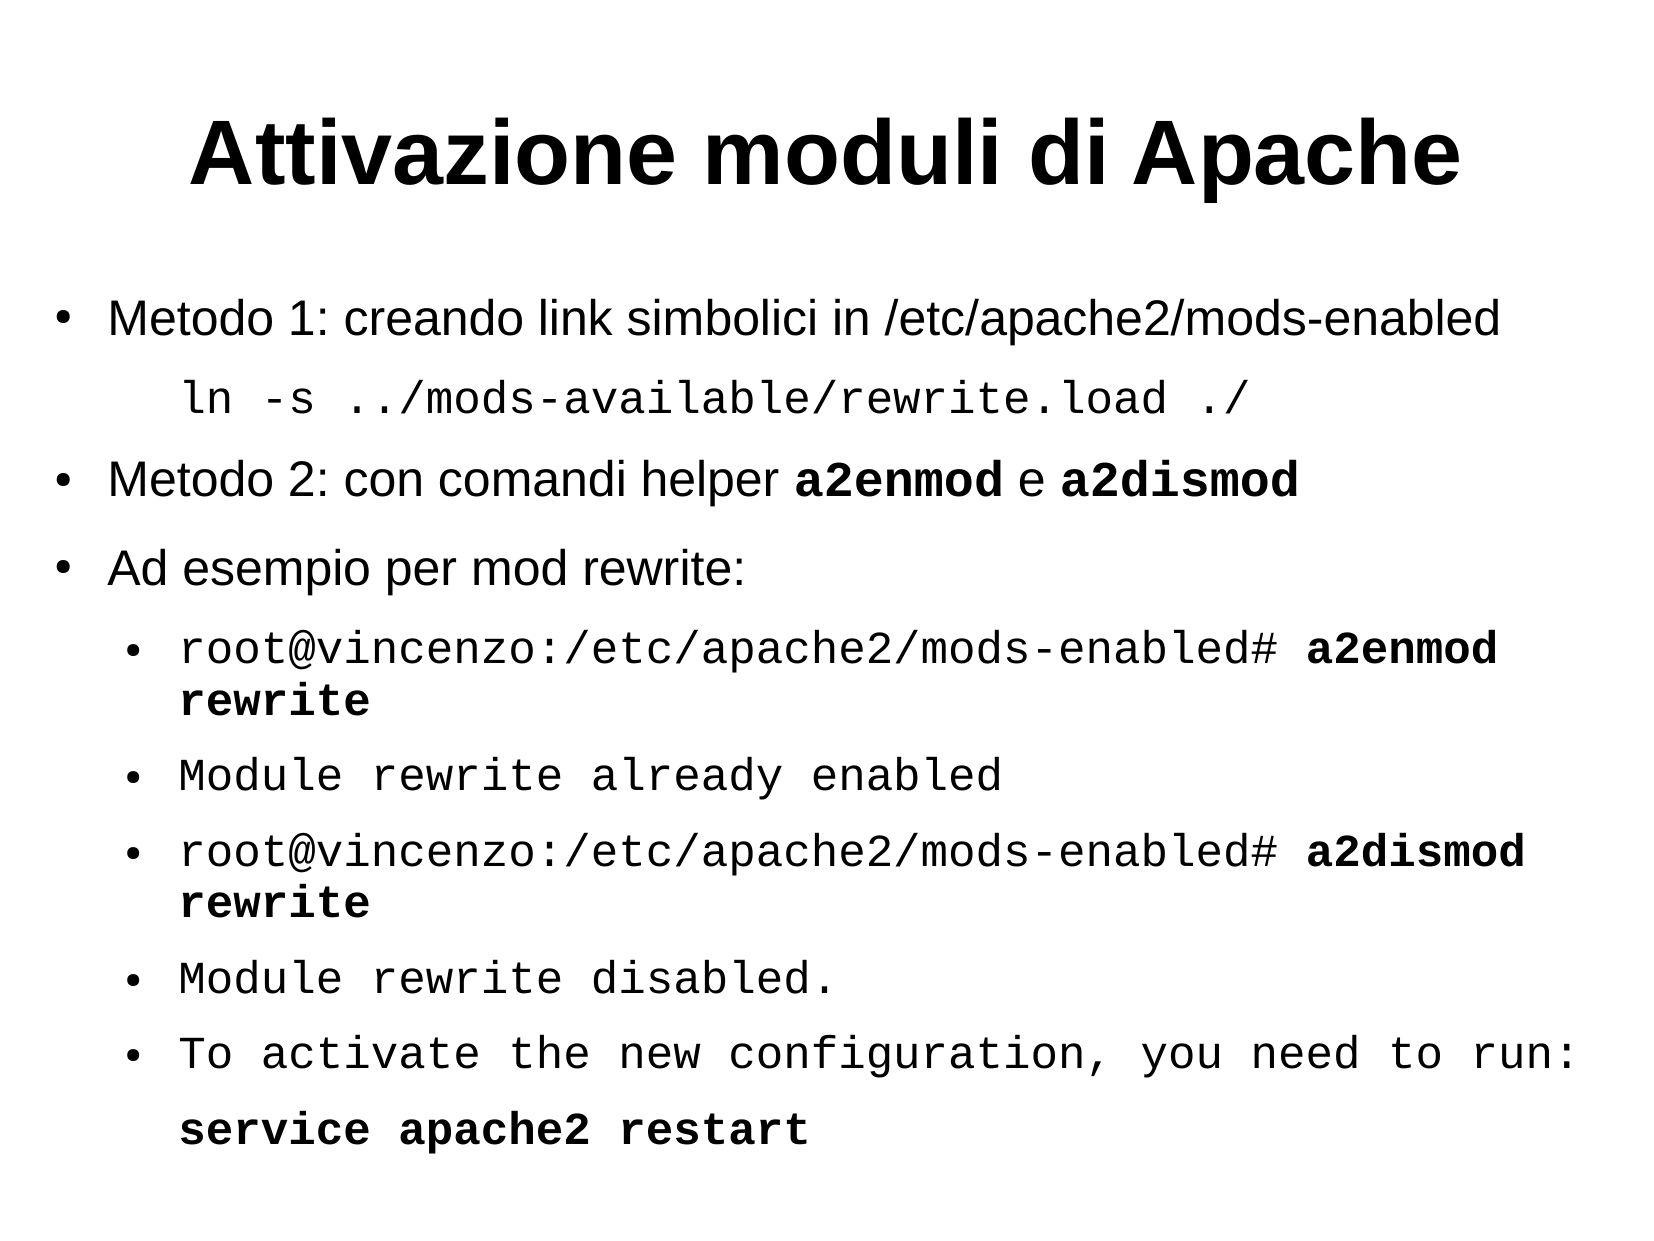

# Attivazione moduli di Apache
Metodo 1: creando link simbolici in /etc/apache2/mods-enabled
ln -s ../mods-available/rewrite.load ./
Metodo 2: con comandi helper a2enmod e a2dismod
Ad esempio per mod rewrite:
root@vincenzo:/etc/apache2/mods-enabled# a2enmod rewrite
Module rewrite already enabled
root@vincenzo:/etc/apache2/mods-enabled# a2dismod rewrite
Module rewrite disabled.
To activate the new configuration, you need to run:
service apache2 restart